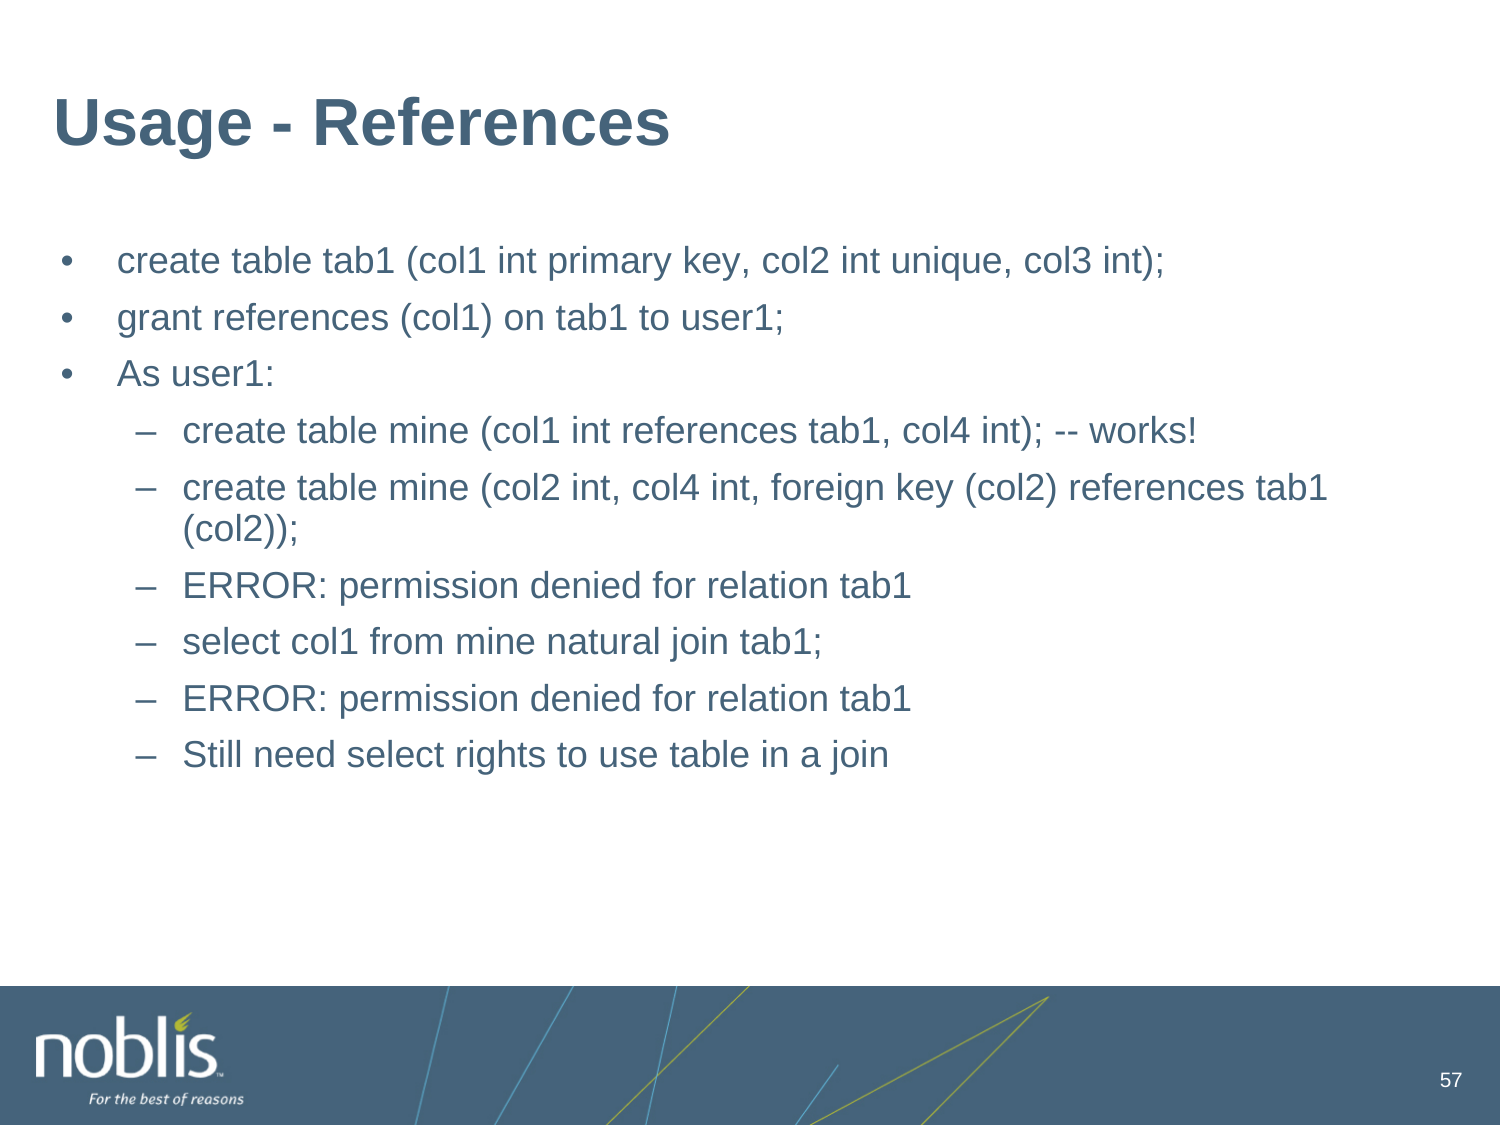

# Usage - References
create table tab1 (col1 int primary key, col2 int unique, col3 int);
grant references (col1) on tab1 to user1;
As user1:
create table mine (col1 int references tab1, col4 int); -- works!
create table mine (col2 int, col4 int, foreign key (col2) references tab1 (col2));
ERROR: permission denied for relation tab1
select col1 from mine natural join tab1;
ERROR: permission denied for relation tab1
Still need select rights to use table in a join